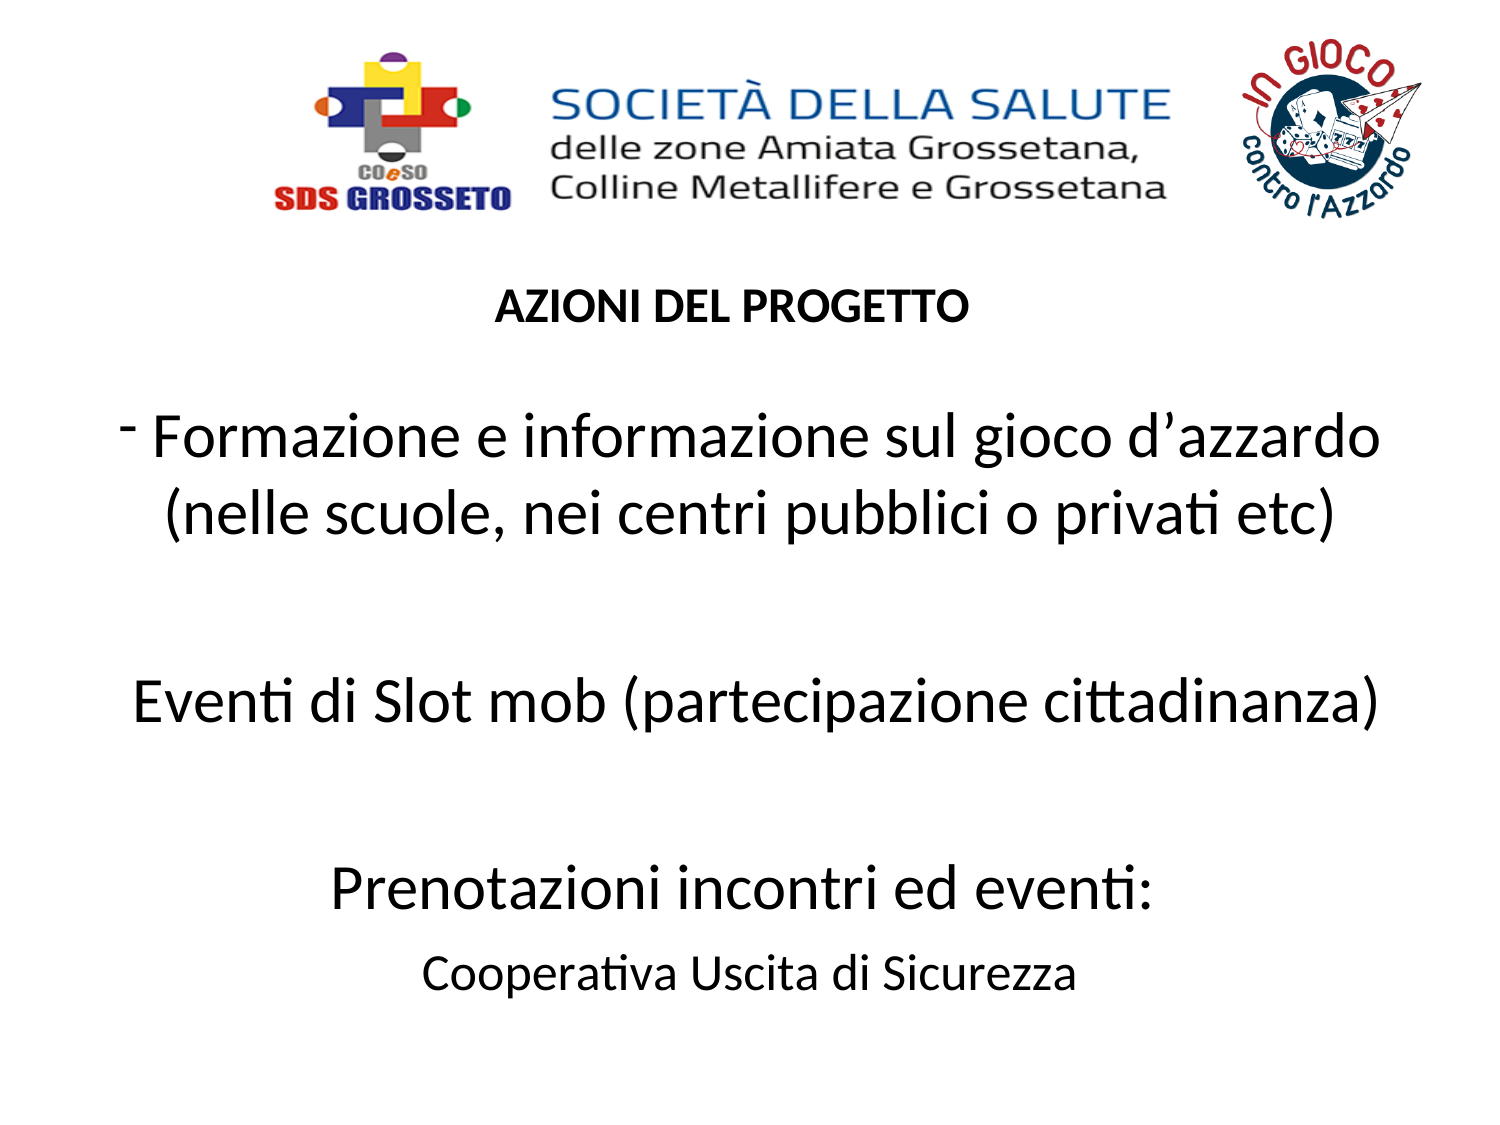

AZIONI DEL PROGETTO
 Formazione e informazione sul gioco d’azzardo (nelle scuole, nei centri pubblici o privati etc)
 Eventi di Slot mob (partecipazione cittadinanza)
Prenotazioni incontri ed eventi:
Cooperativa Uscita di Sicurezza